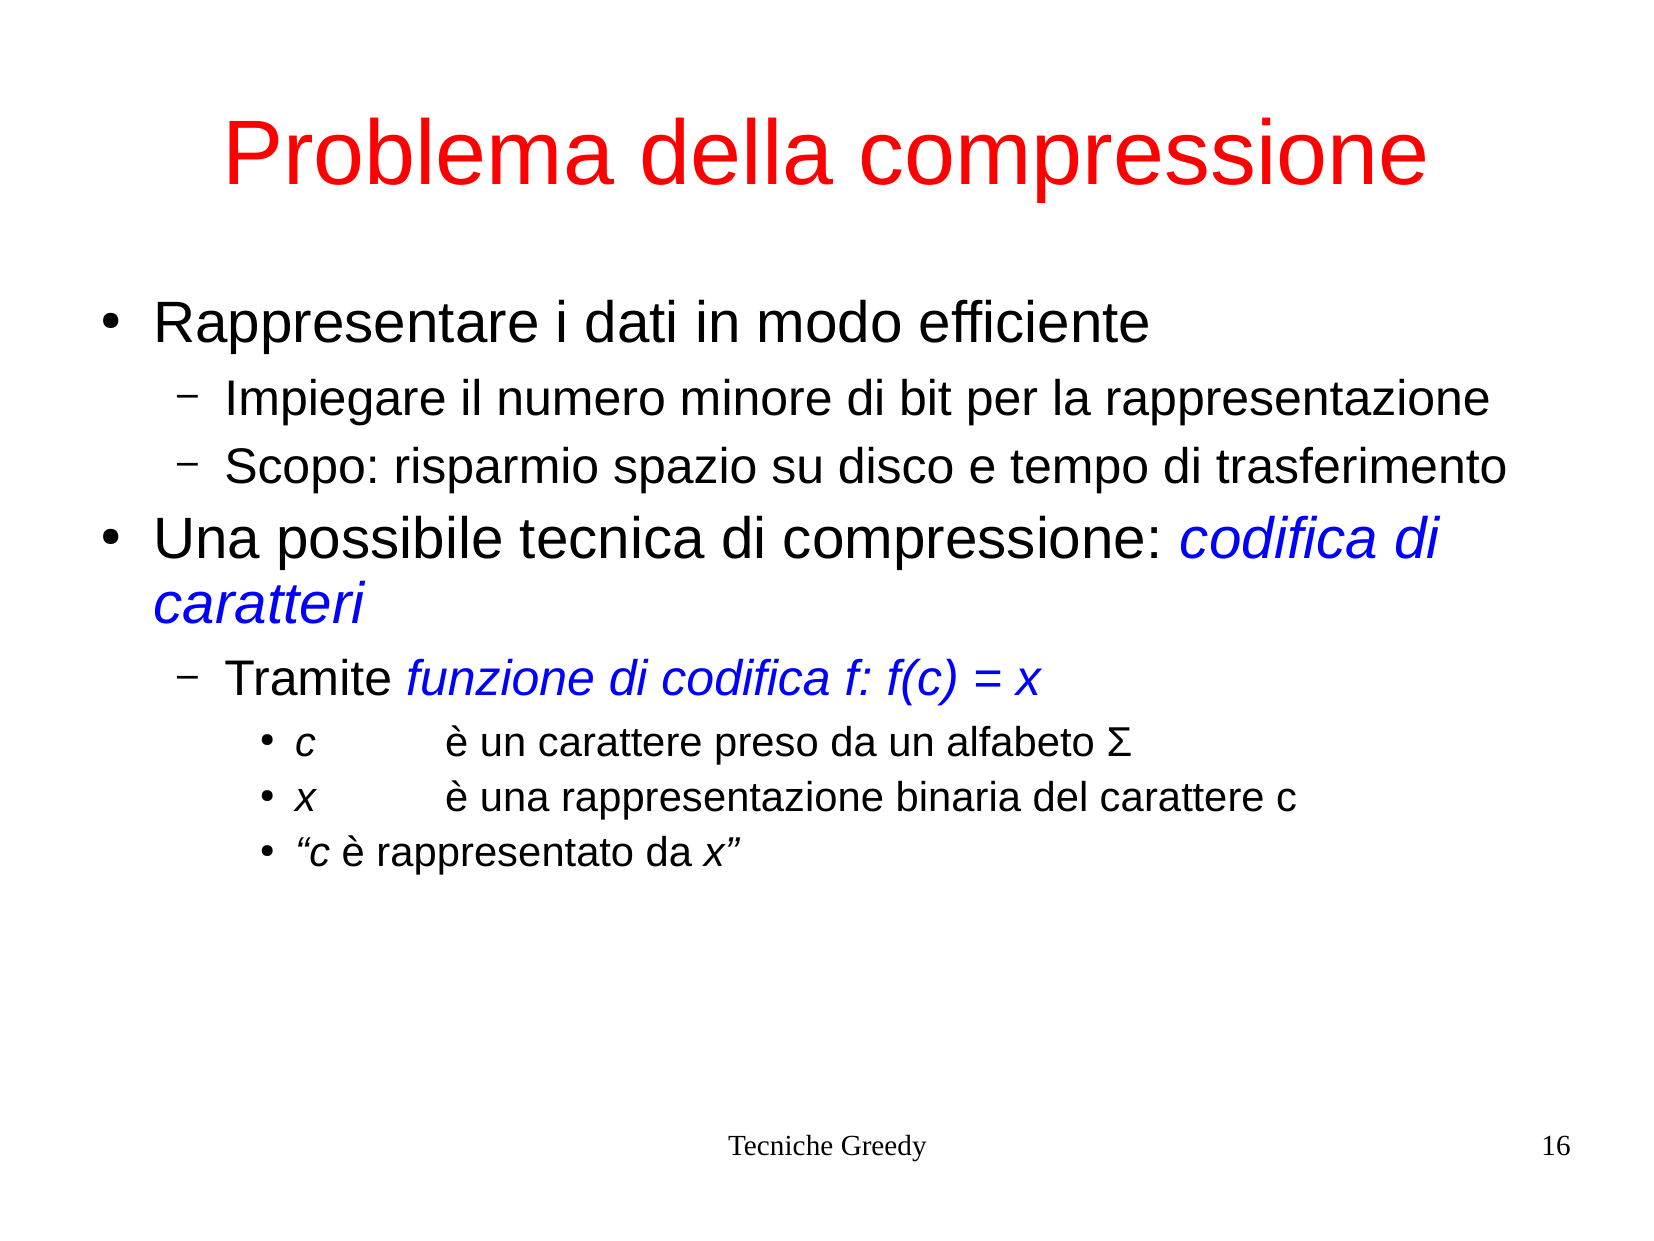

# Problema della compressione
Rappresentare i dati in modo efficiente
Impiegare il numero minore di bit per la rappresentazione
Scopo: risparmio spazio su disco e tempo di trasferimento
Una possibile tecnica di compressione: codifica di caratteri
Tramite funzione di codifica f: f(c) = x
c 		è un carattere preso da un alfabeto Σ
x 		è una rappresentazione binaria del carattere c
“c è rappresentato da x”
Tecniche Greedy
16